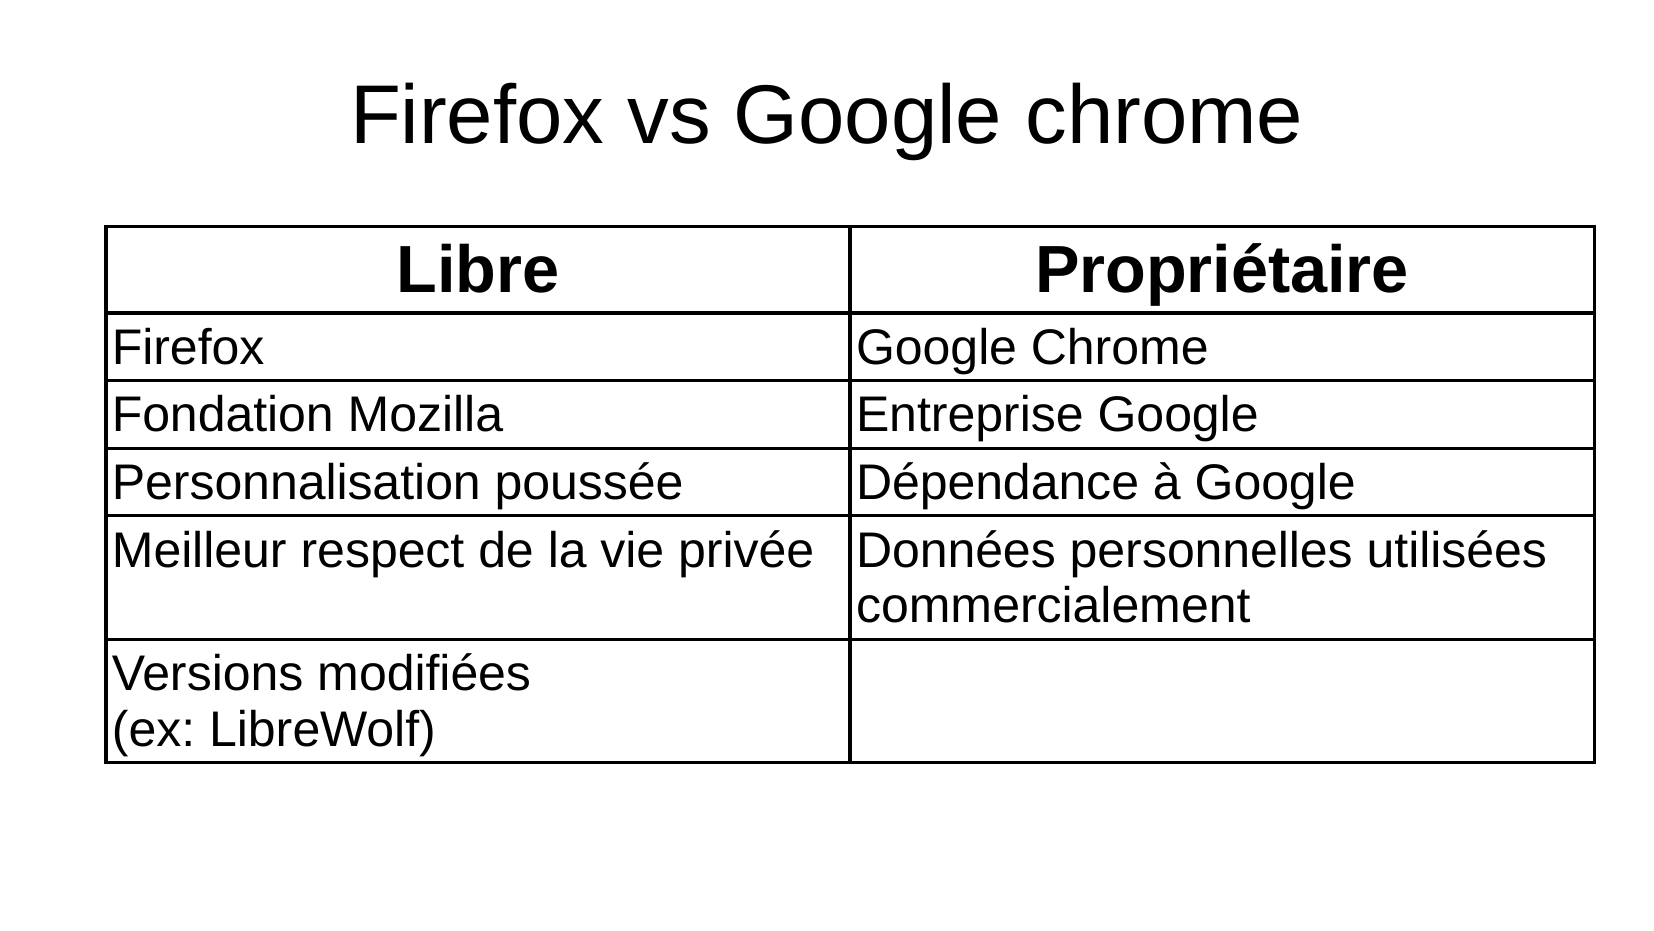

# Firefox vs Google chrome
| Libre | Propriétaire |
| --- | --- |
| Firefox | Google Chrome |
| Fondation Mozilla | Entreprise Google |
| Personnalisation poussée | Dépendance à Google |
| Meilleur respect de la vie privée | Données personnelles utilisées commercialement |
| Versions modifiées (ex: LibreWolf) | |